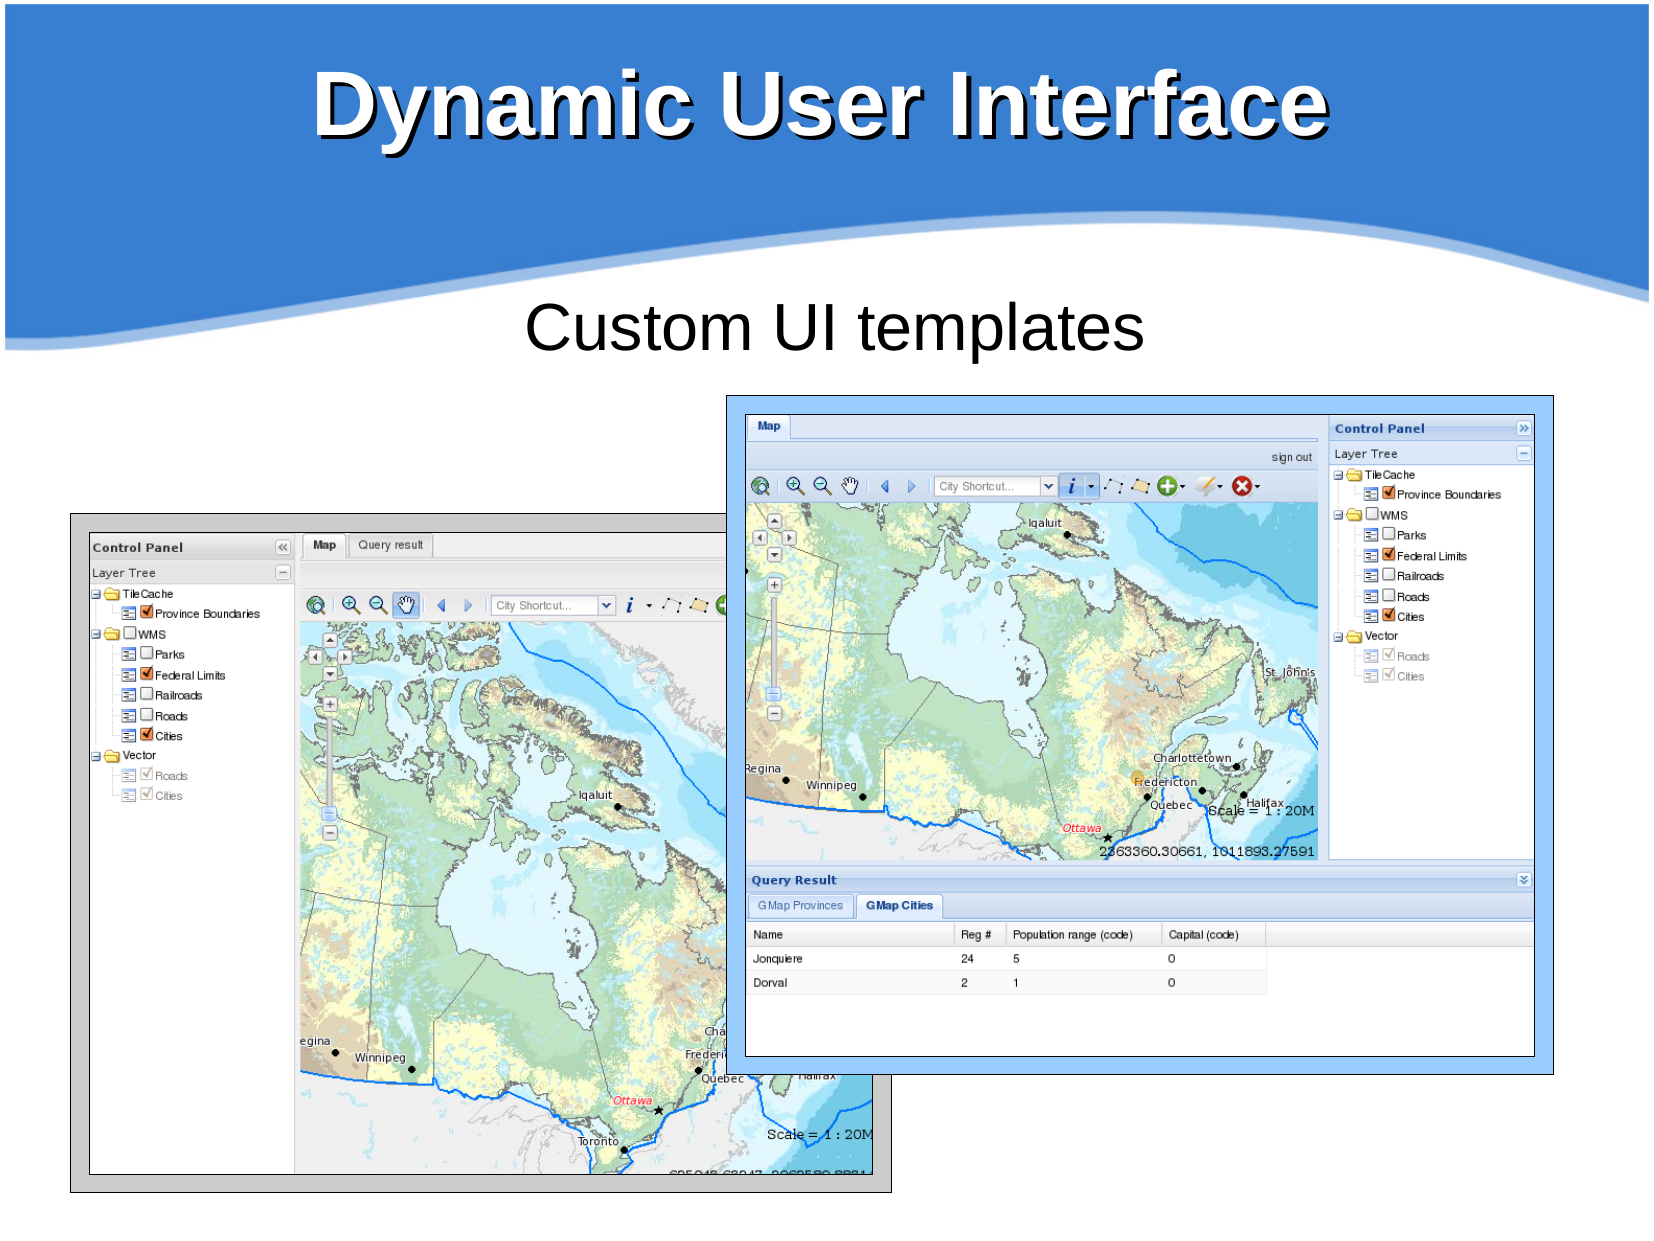

# Dynamic User Interface
Custom UI templates